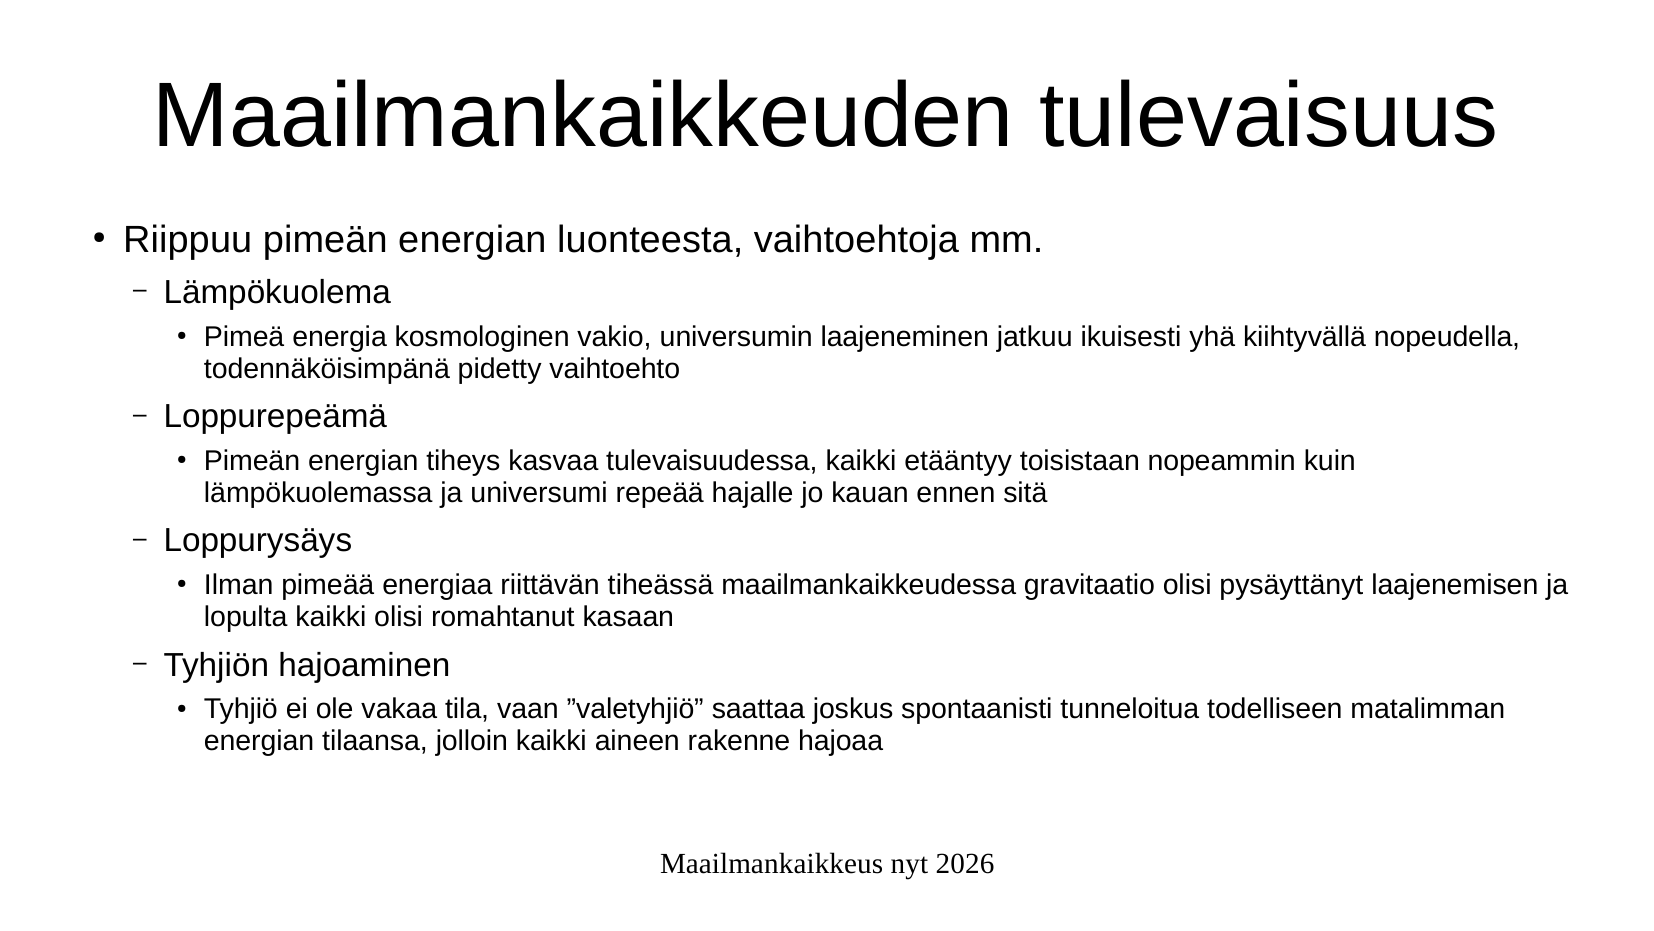

# Maailmankaikkeuden tulevaisuus
Riippuu pimeän energian luonteesta, vaihtoehtoja mm.
Lämpökuolema
Pimeä energia kosmologinen vakio, universumin laajeneminen jatkuu ikuisesti yhä kiihtyvällä nopeudella, todennäköisimpänä pidetty vaihtoehto
Loppurepeämä
Pimeän energian tiheys kasvaa tulevaisuudessa, kaikki etääntyy toisistaan nopeammin kuin lämpökuolemassa ja universumi repeää hajalle jo kauan ennen sitä
Loppurysäys
Ilman pimeää energiaa riittävän tiheässä maailmankaikkeudessa gravitaatio olisi pysäyttänyt laajenemisen ja lopulta kaikki olisi romahtanut kasaan
Tyhjiön hajoaminen
Tyhjiö ei ole vakaa tila, vaan ”valetyhjiö” saattaa joskus spontaanisti tunneloitua todelliseen matalimman energian tilaansa, jolloin kaikki aineen rakenne hajoaa